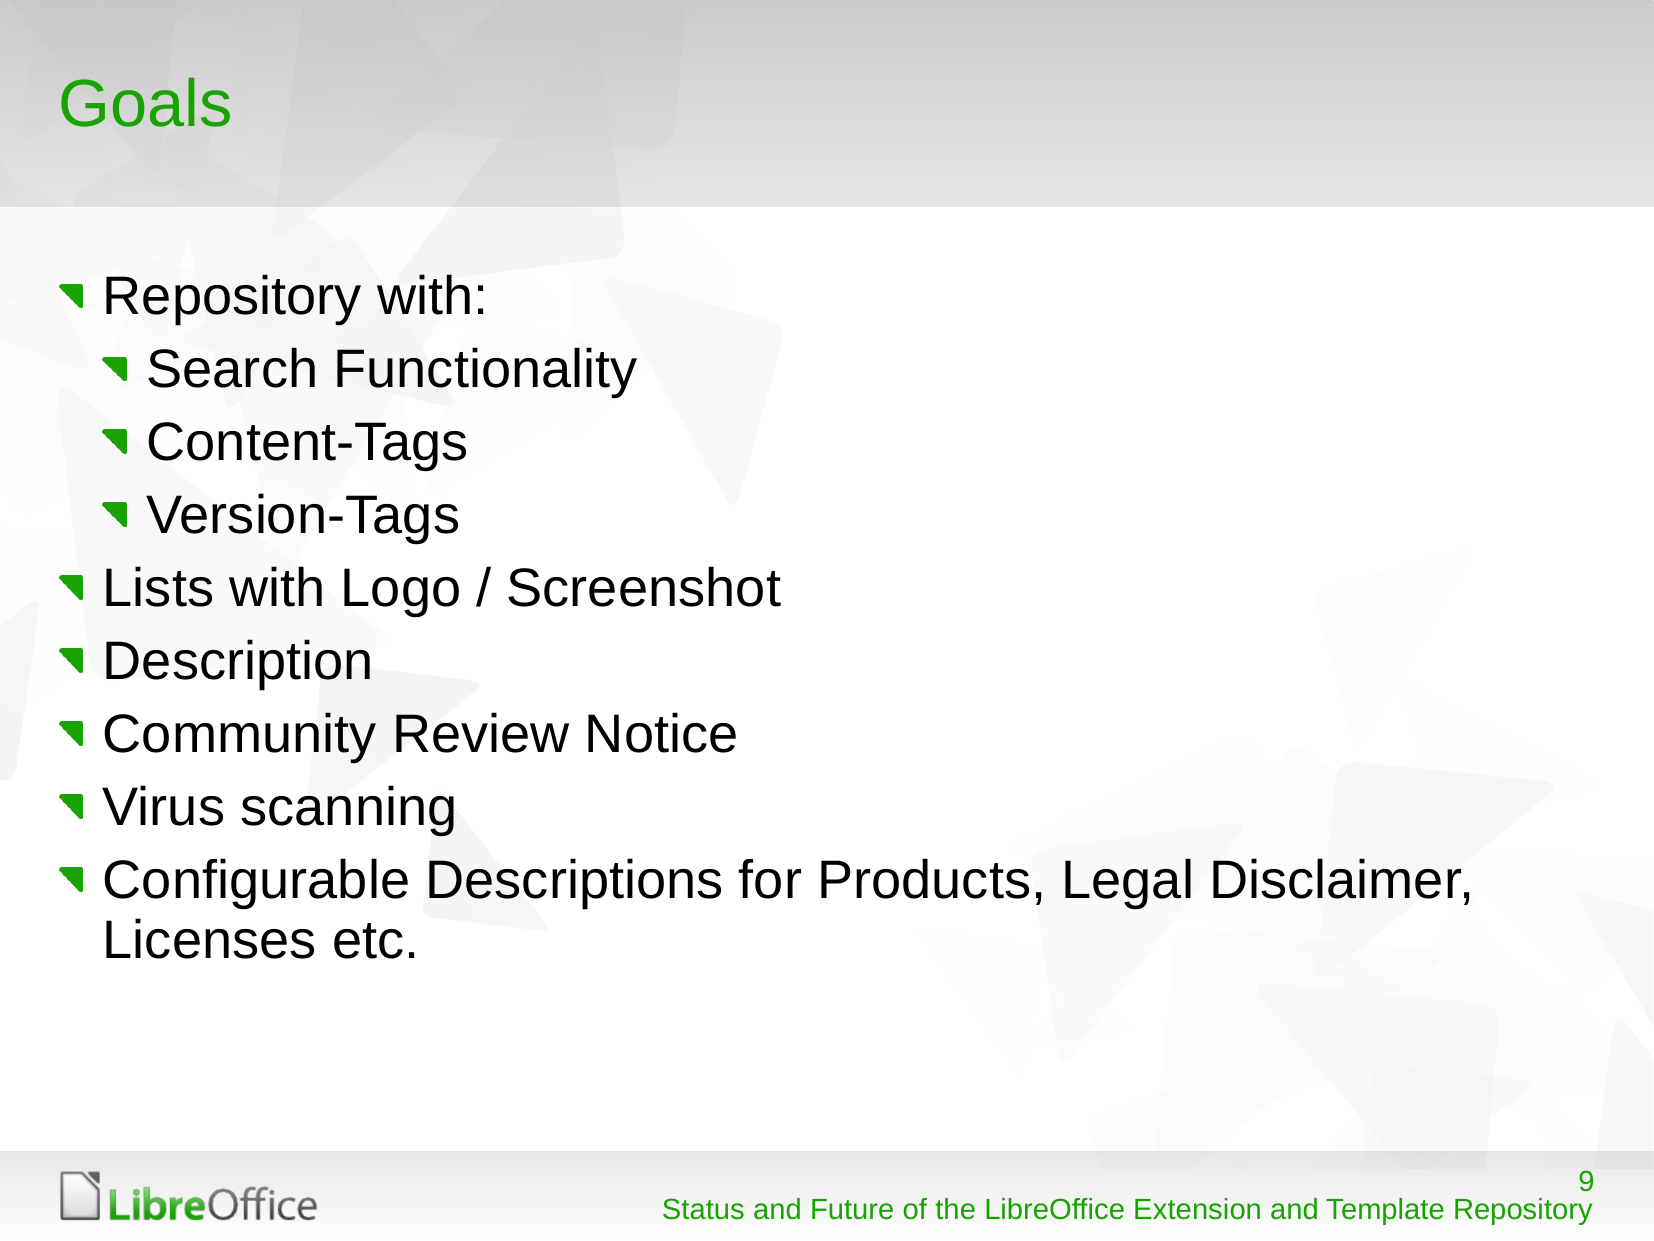

# Goals
Repository with:
Search Functionality
Content-Tags
Version-Tags
Lists with Logo / Screenshot
Description
Community Review Notice
Virus scanning
Configurable Descriptions for Products, Legal Disclaimer, Licenses etc.
9
Status and Future of the LibreOffice Extension and Template Repository